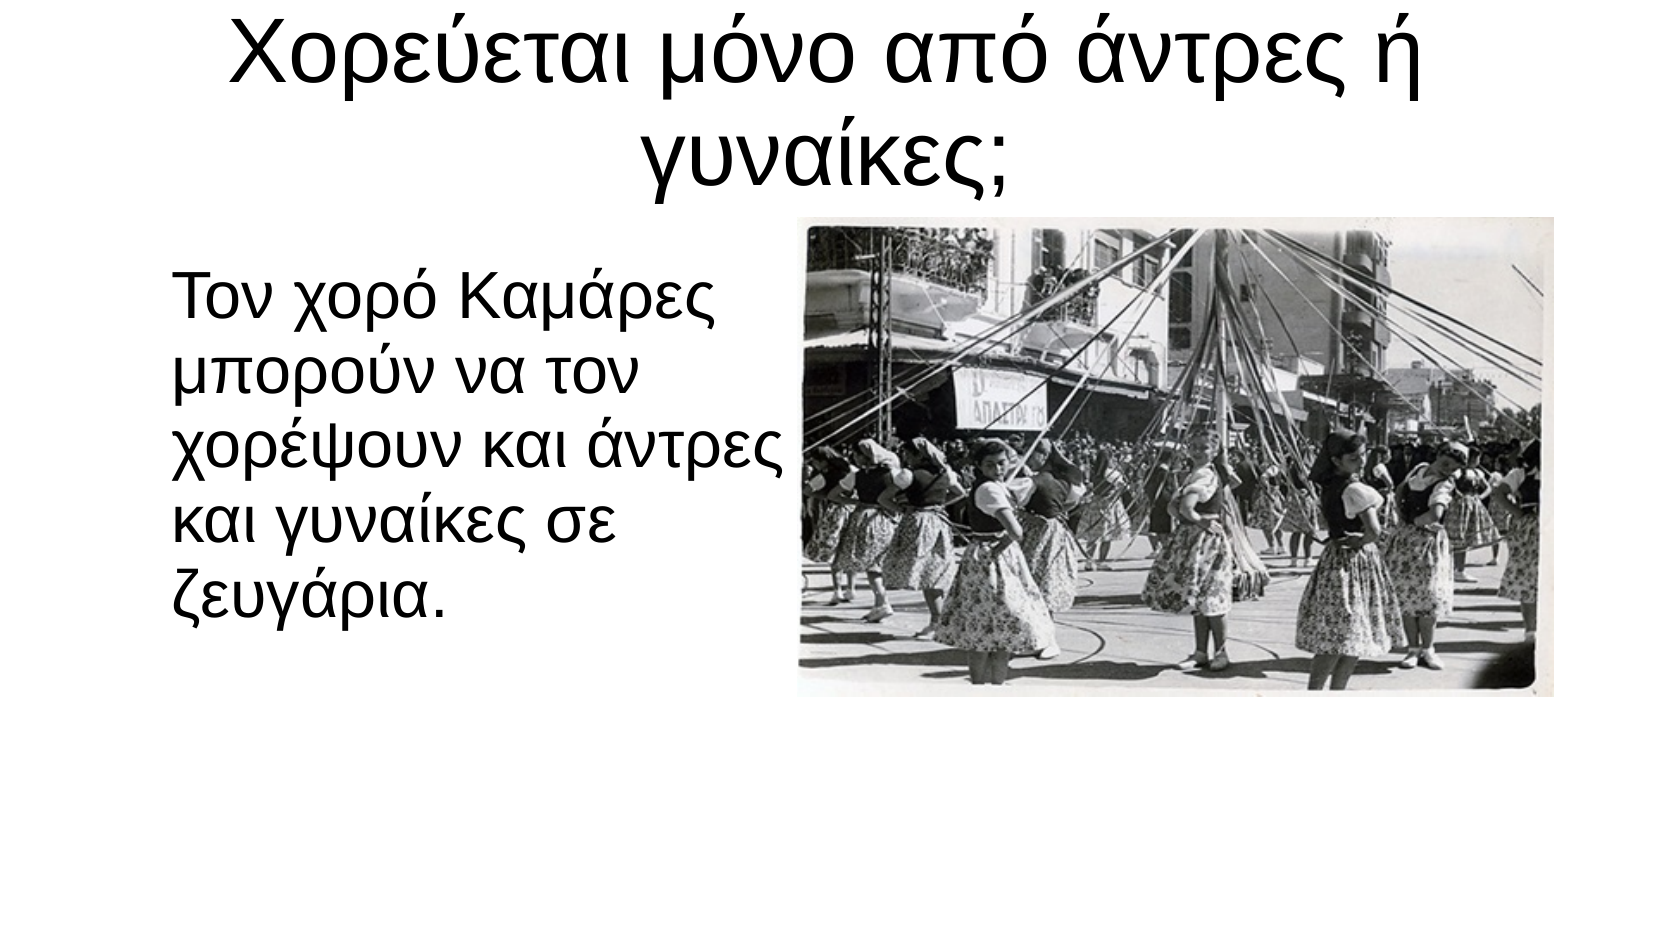

# Χορεύεται μόνο από άντρες ή γυναίκες;
Τον χορό Καμάρες μπορούν να τον χορέψουν και άντρες και γυναίκες σε ζευγάρια.